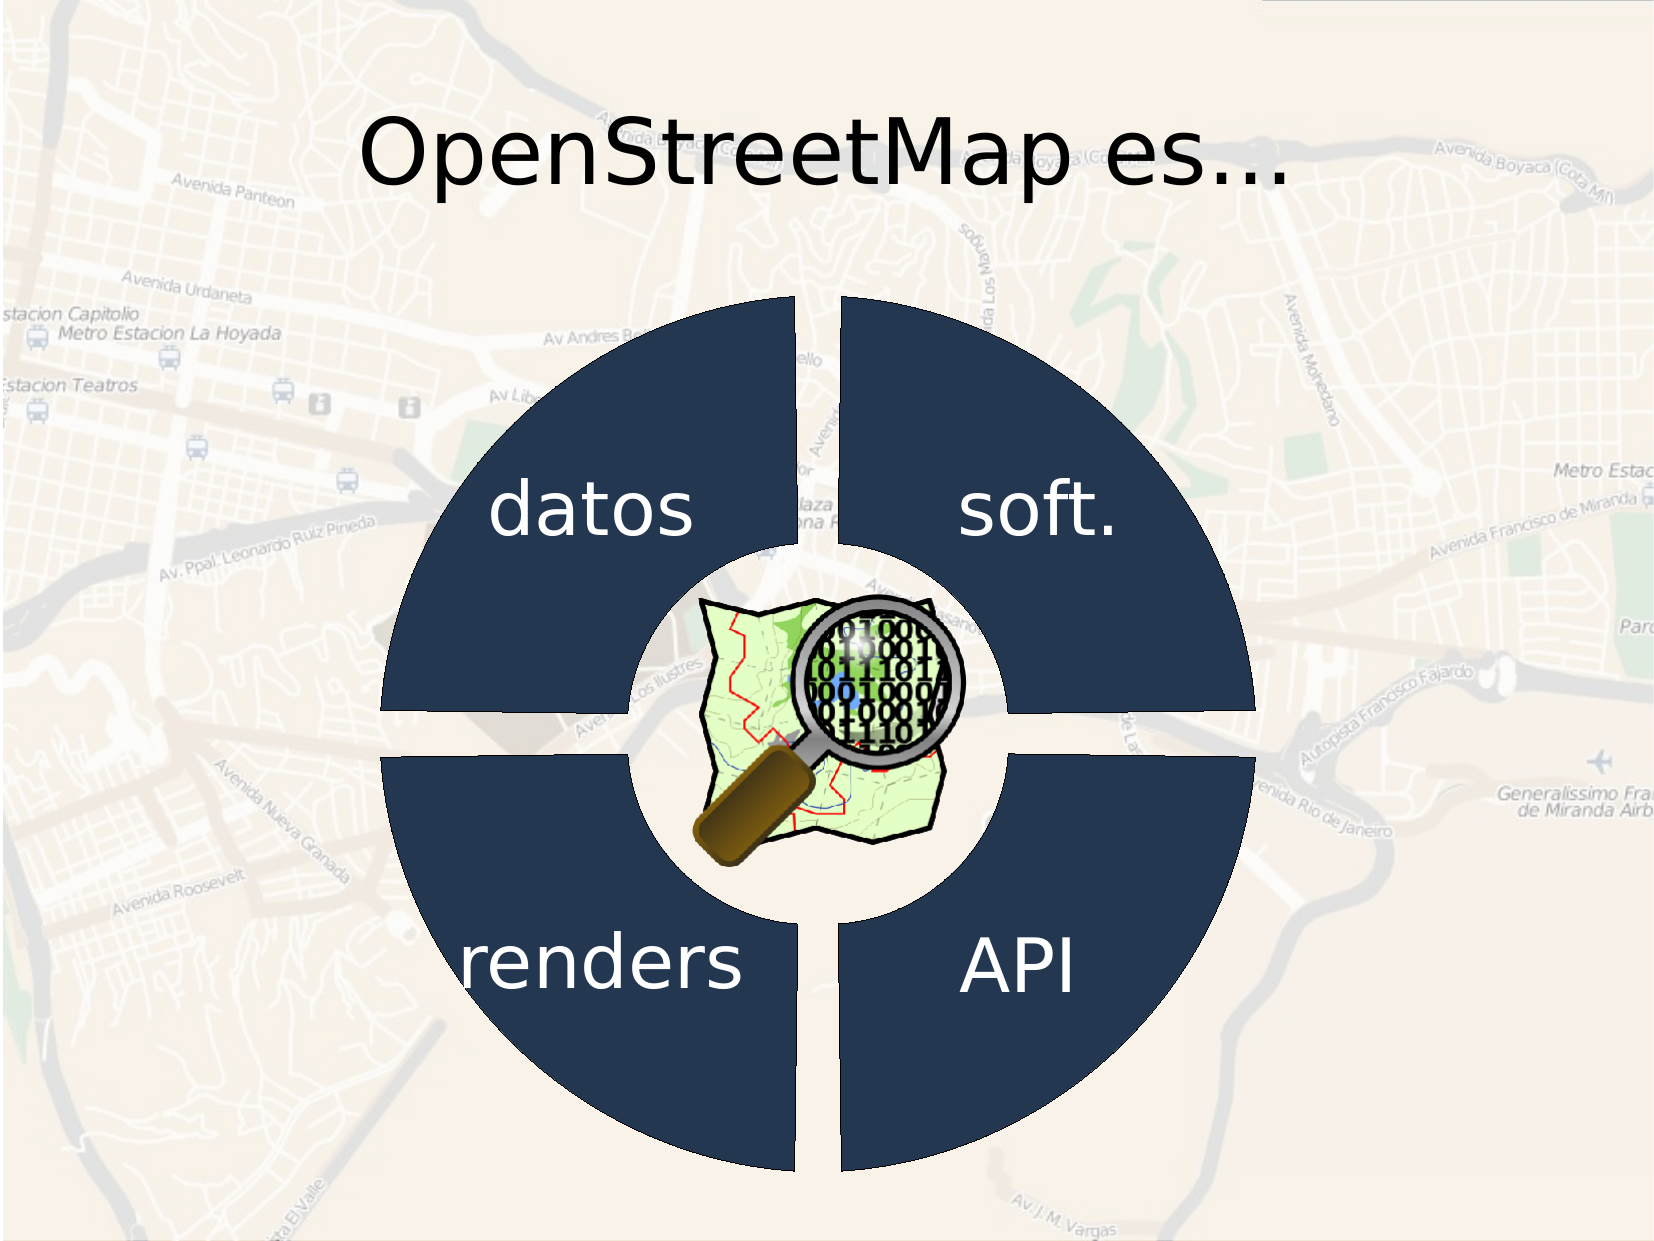

# OpenStreetMap es...
soft.
datos
renders
API